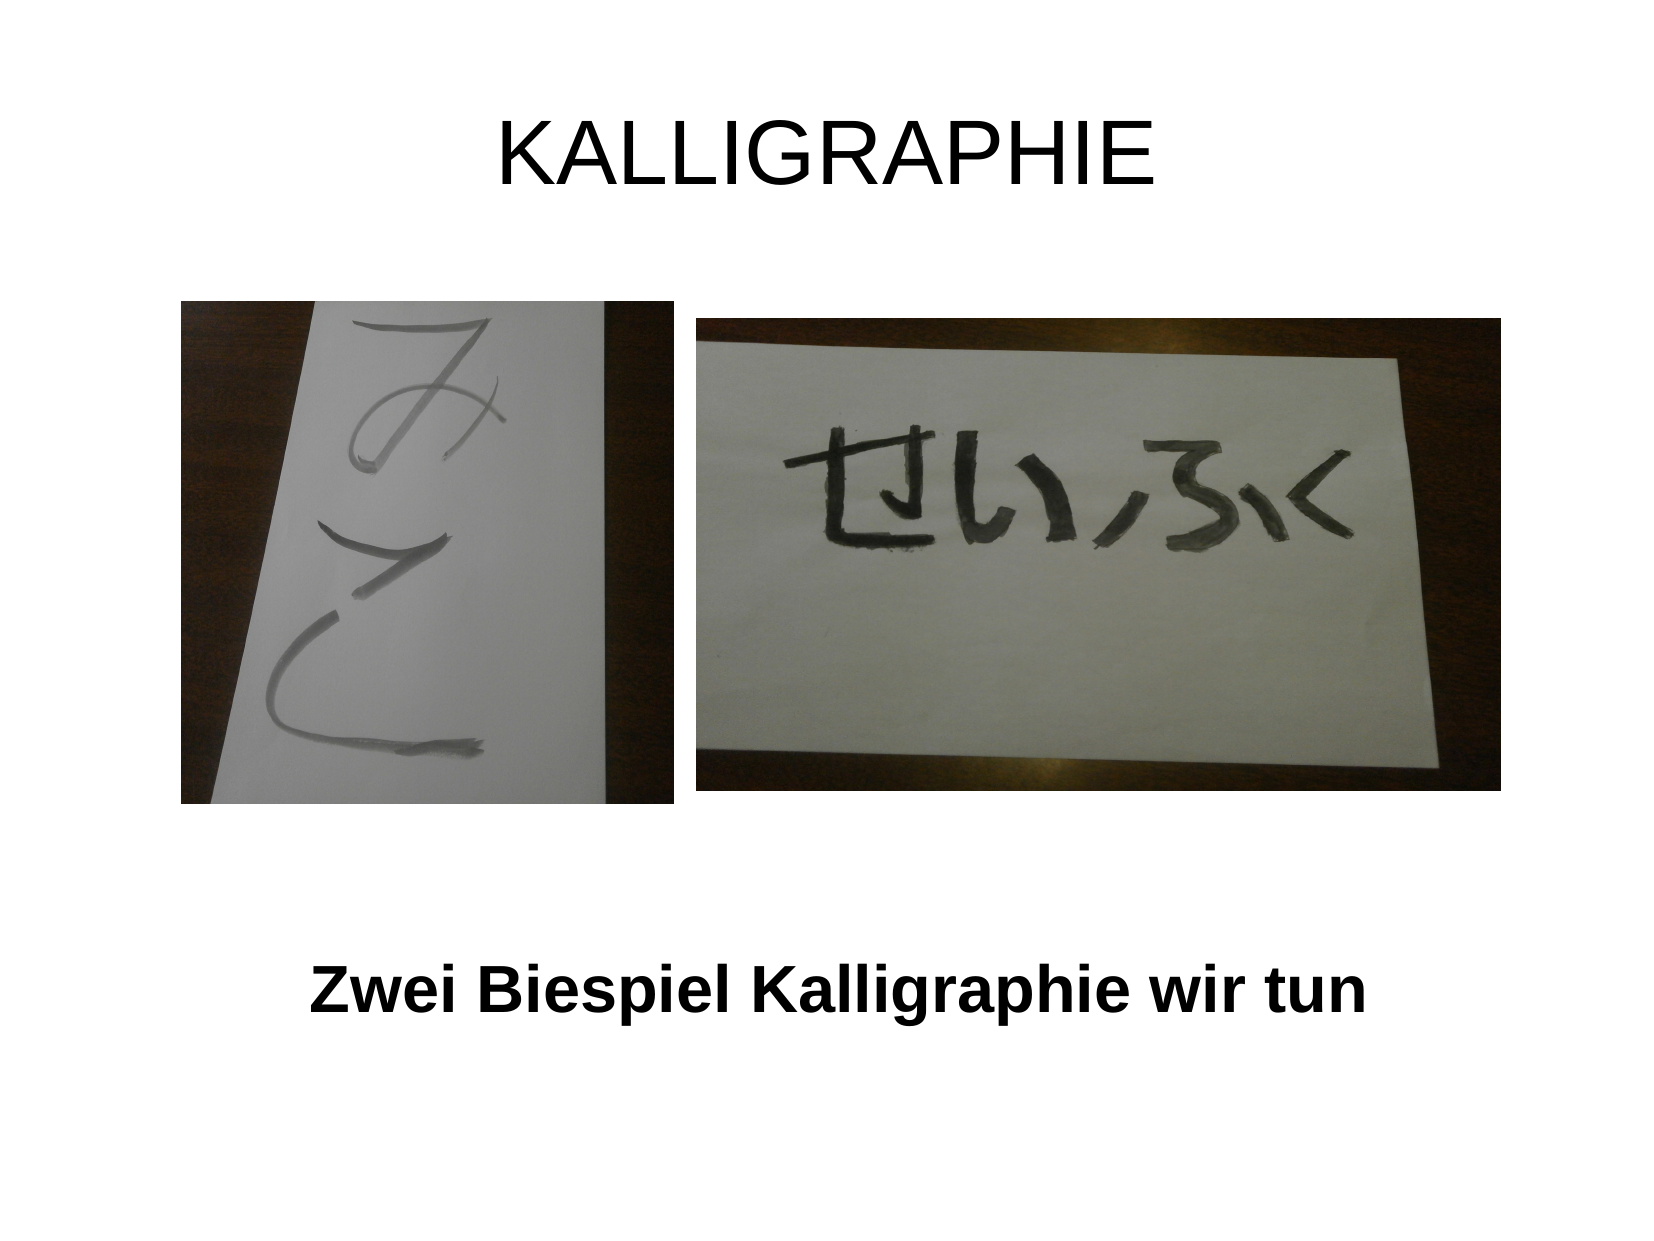

# KALLIGRAPHIE
Zwei Biespiel Kalligraphie wir tun